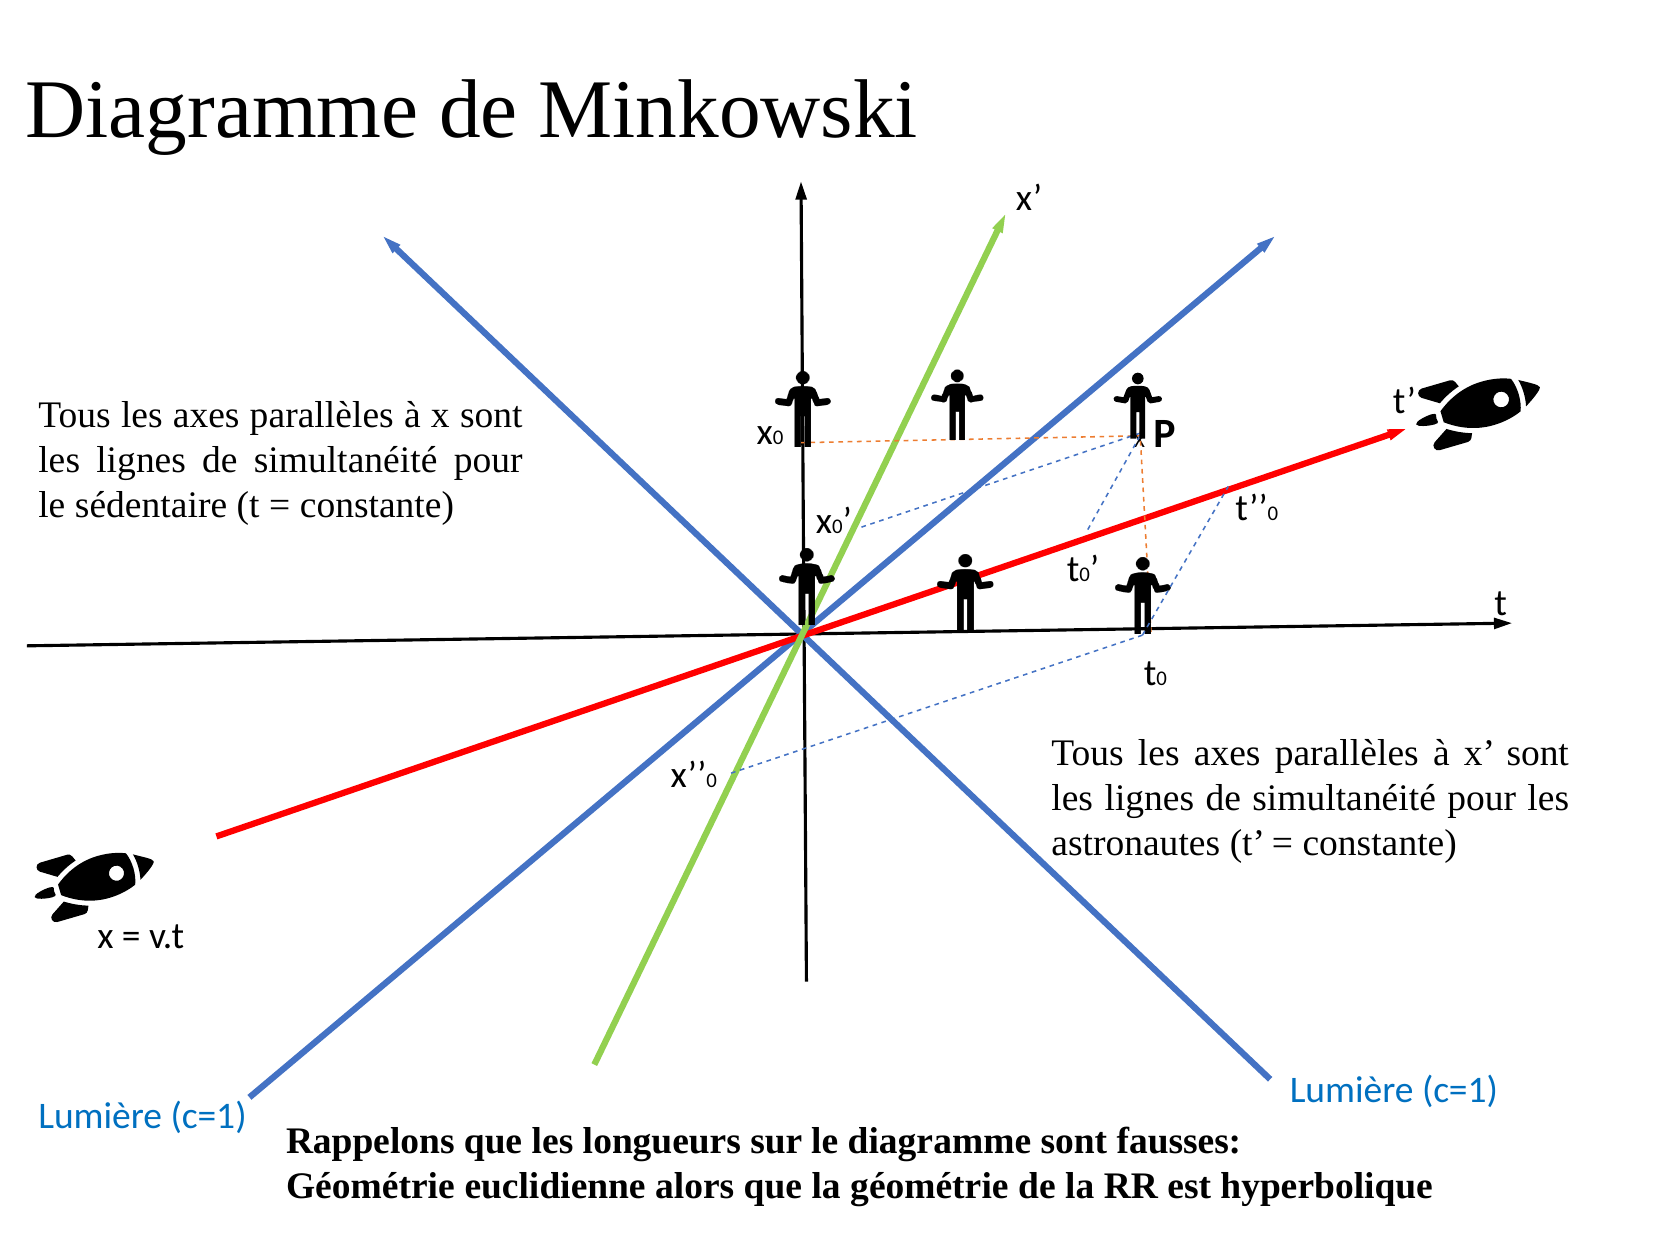

Diagramme de Minkowski
x’
x
t’
Tous les axes parallèles à x sont les lignes de simultanéité pour le sédentaire (t = constante)
X P
x0
t’’0
x0’
t0’
t
t0
Tous les axes parallèles à x’ sont les lignes de simultanéité pour les astronautes (t’ = constante)
x’’0
x = v.t
Lumière (c=1)
Lumière (c=1)
Rappelons que les longueurs sur le diagramme sont fausses:
Géométrie euclidienne alors que la géométrie de la RR est hyperbolique